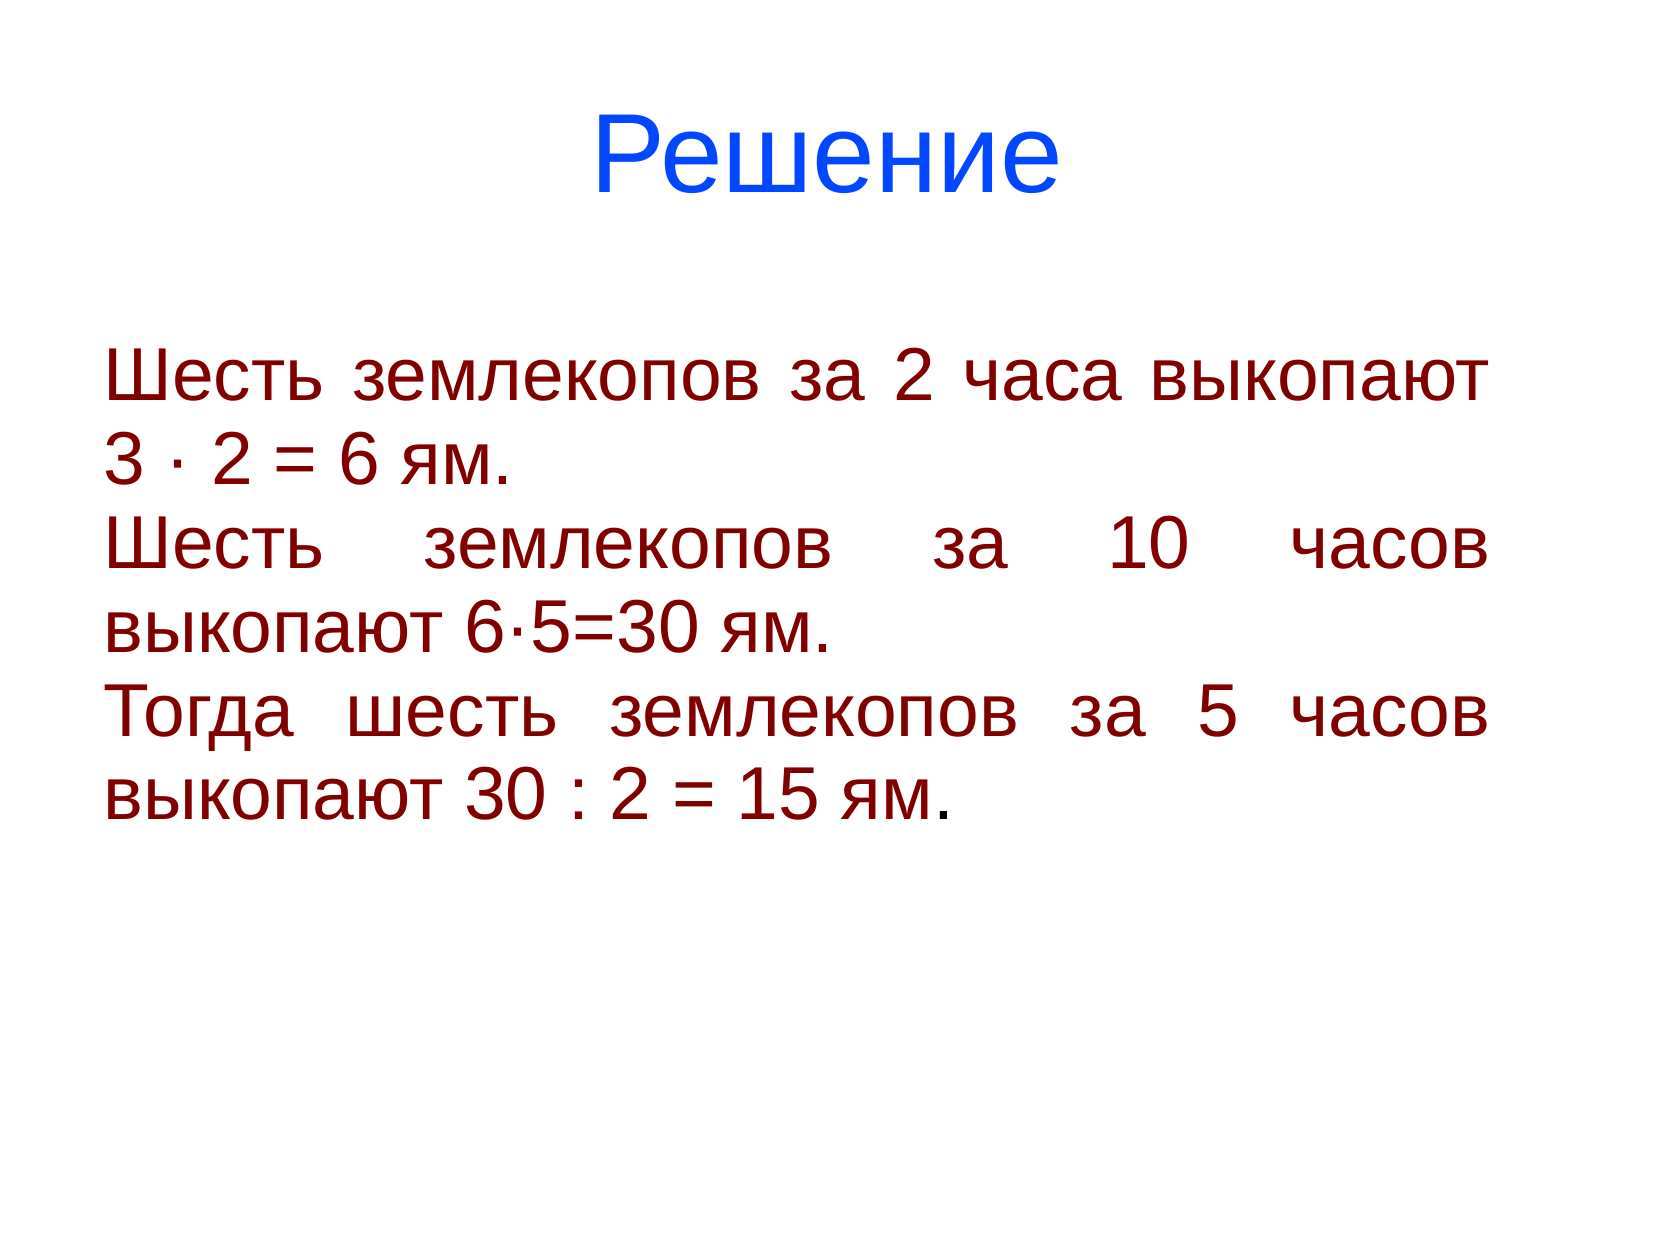

# Решение
Шесть землекопов за 2 часа выкопают 3 · 2 = 6 ям.
Шесть землекопов за 10 часов выкопают 6·5=30 ям.
Тогда шесть землекопов за 5 часов выкопают 30 : 2 = 15 ям.